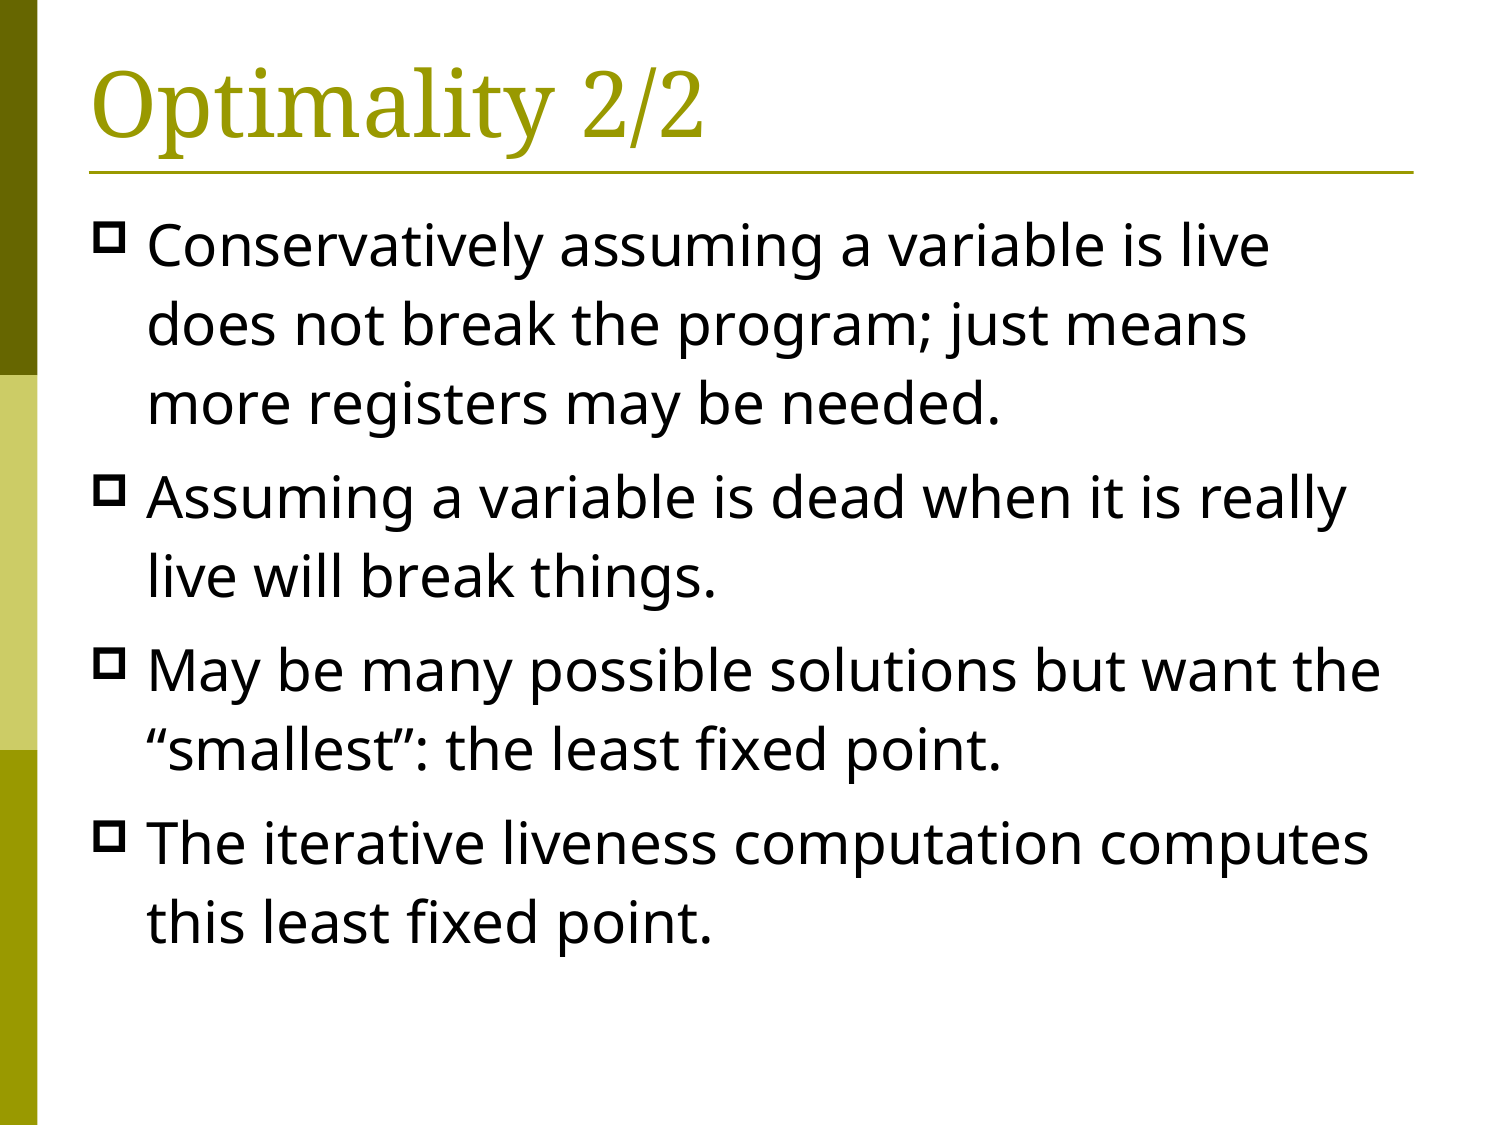

# Optimality 2/2
Conservatively assuming a variable is live does not break the program; just means more registers may be needed.
Assuming a variable is dead when it is really live will break things.
May be many possible solutions but want the “smallest”: the least fixed point.
The iterative liveness computation computes this least fixed point.